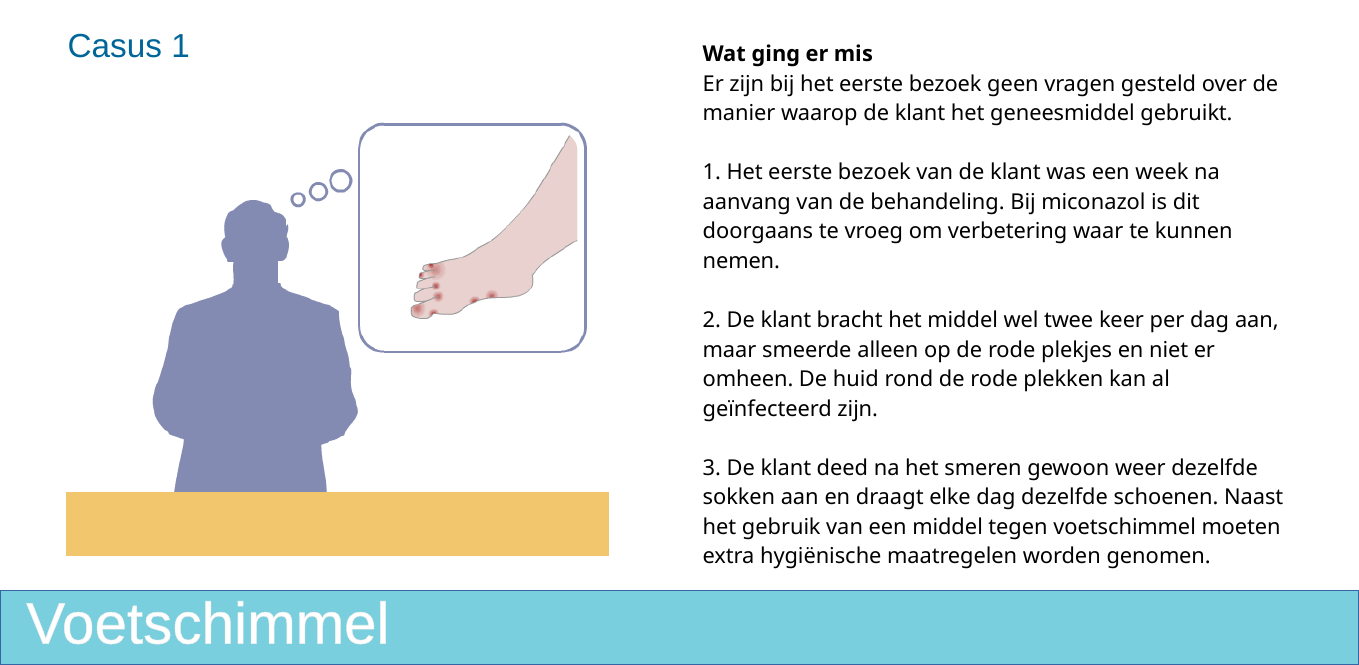

# Casus 1
Wat ging er mis
Er zijn bij het eerste bezoek geen vragen gesteld over de manier waarop de klant het geneesmiddel gebruikt.
1. Het eerste bezoek van de klant was een week na aanvang van de behandeling. Bij miconazol is dit doorgaans te vroeg om verbetering waar te kunnen nemen.
2. De klant bracht het middel wel twee keer per dag aan, maar smeerde alleen op de rode plekjes en niet er omheen. De huid rond de rode plekken kan al geïnfecteerd zijn.
3. De klant deed na het smeren gewoon weer dezelfde sokken aan en draagt elke dag dezelfde schoenen. Naast het gebruik van een middel tegen voetschimmel moeten extra hygiënische maatregelen worden genomen.
Voetschimmel